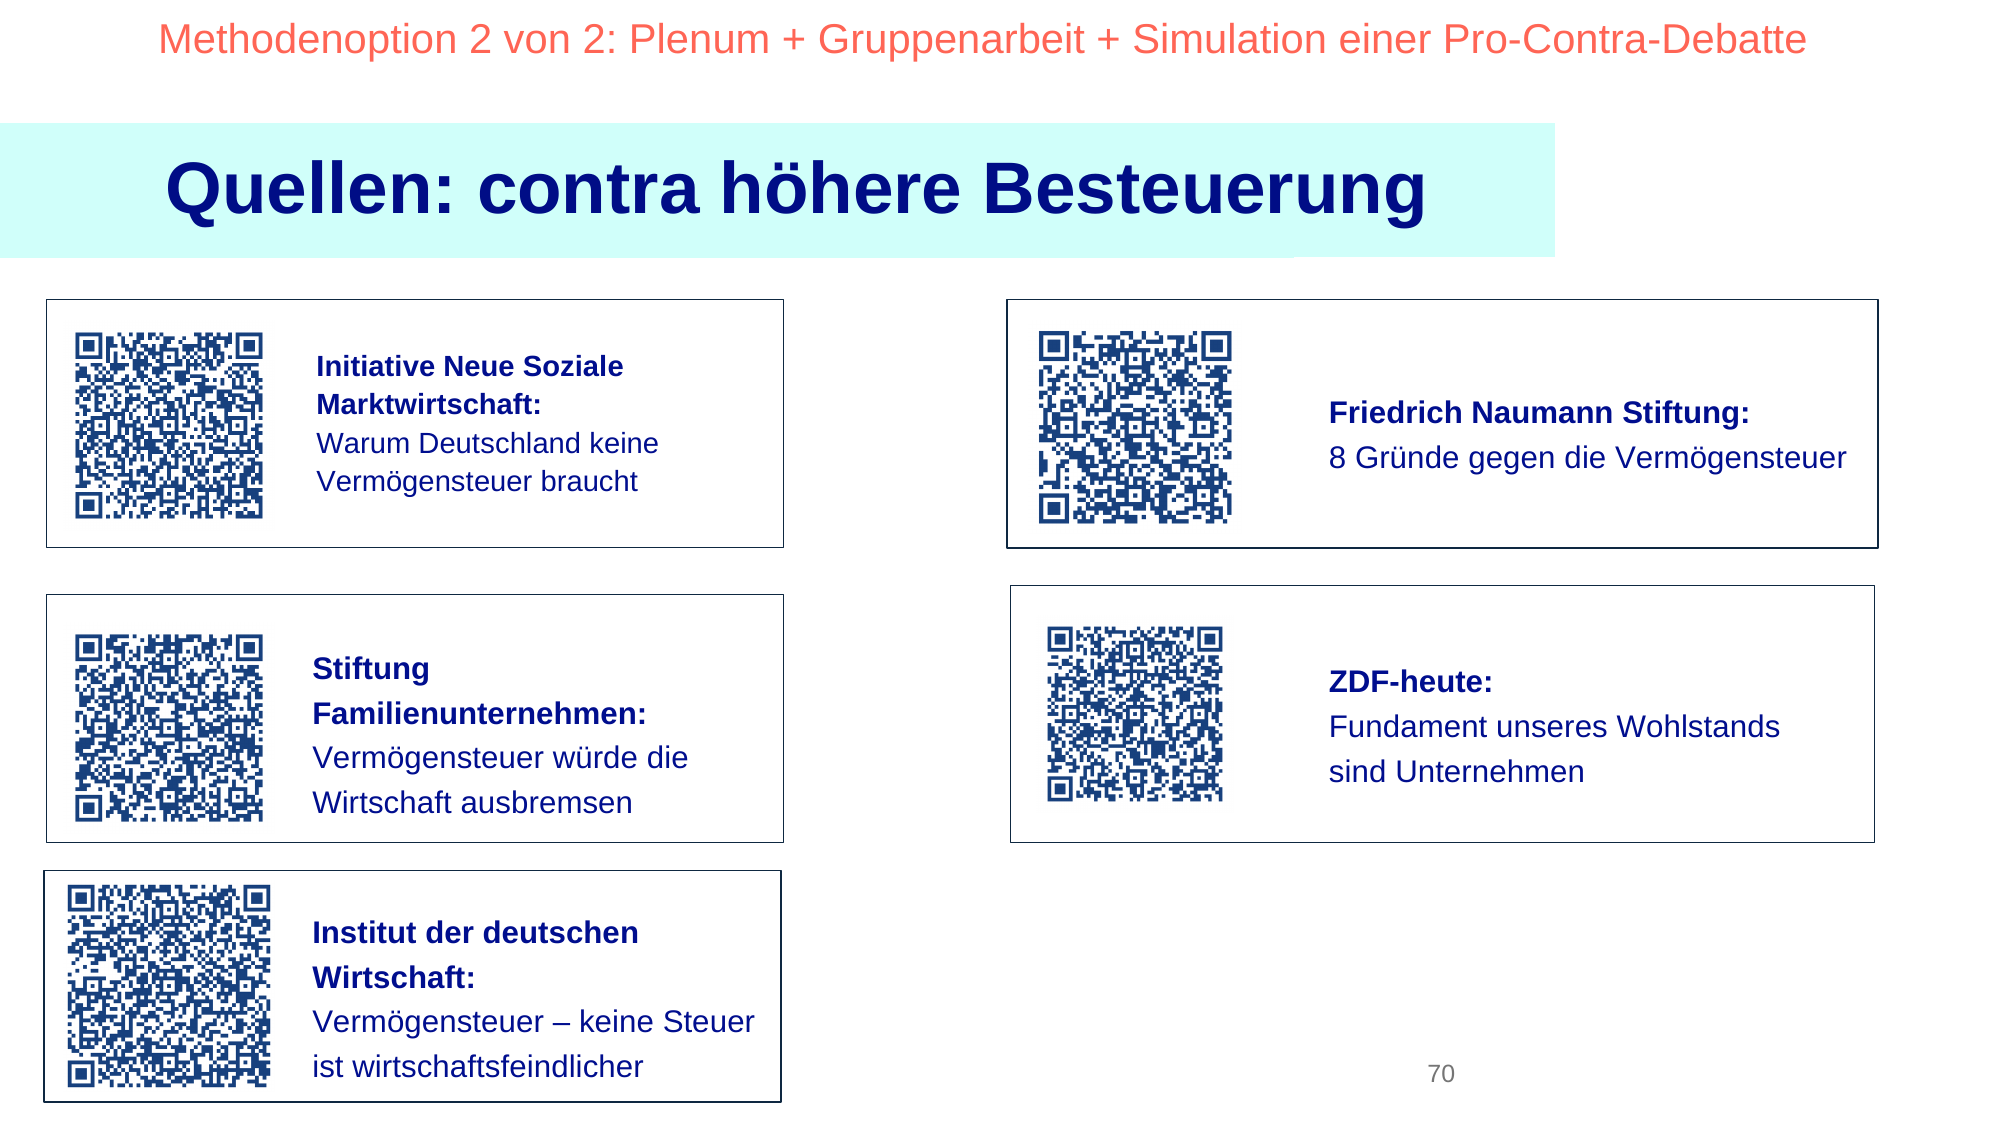

Methodenoption 2 von 2: Plenum + Gruppenarbeit + Simulation einer Pro-Contra-Debatte
Quellen: contra höhere Besteuerung
# Initiative Neue Soziale Marktwirtschaft: Warum Deutschland keine Vermögensteuer braucht
Friedrich Naumann Stiftung:
8 Gründe gegen die Vermögensteuer
Stiftung Familienunternehmen:
Vermögensteuer würde die Wirtschaft ausbremsen
ZDF-heute:
Fundament unseres Wohlstands sind Unternehmen
Institut der deutschen Wirtschaft:
Vermögensteuer – keine Steuer ist wirtschaftsfeindlicher